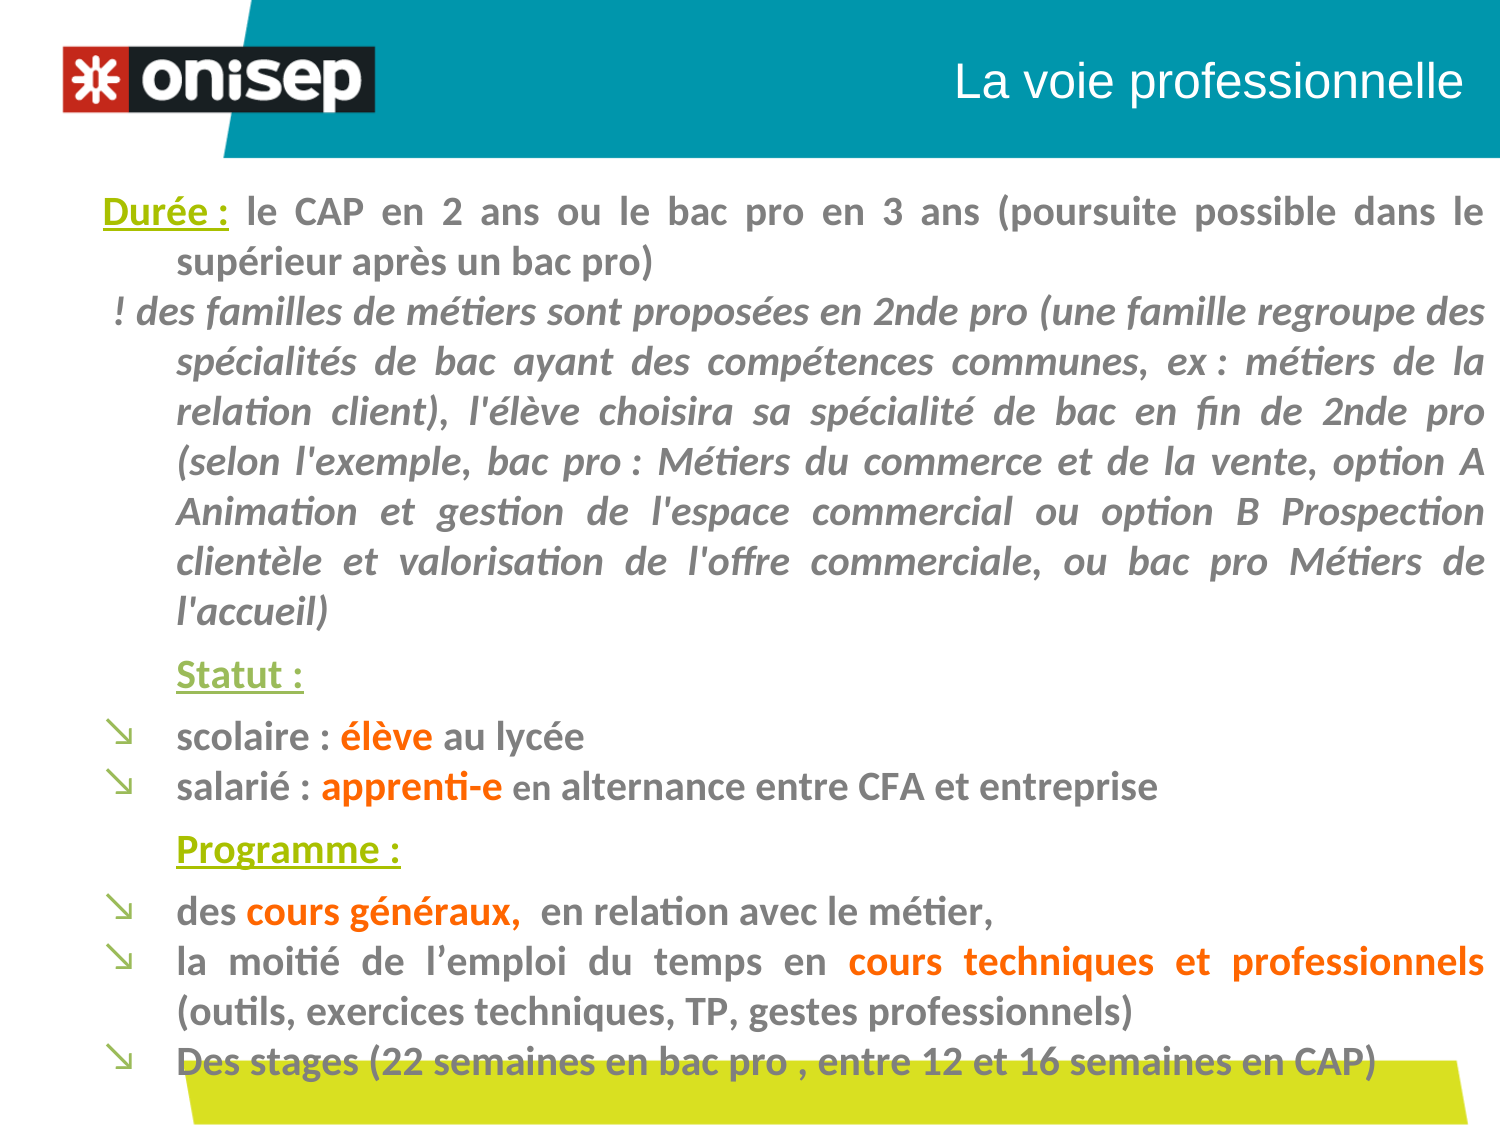

La voie professionnelle
Durée : le CAP en 2 ans ou le bac pro en 3 ans (poursuite possible dans le supérieur après un bac pro)
 ! des familles de métiers sont proposées en 2nde pro (une famille regroupe des spécialités de bac ayant des compétences communes, ex : métiers de la relation client), l'élève choisira sa spécialité de bac en fin de 2nde pro (selon l'exemple, bac pro : Métiers du commerce et de la vente, option A Animation et gestion de l'espace commercial ou option B Prospection clientèle et valorisation de l'offre commerciale, ou bac pro Métiers de l'accueil)
	Statut :
scolaire : élève au lycée
salarié : apprenti-e en alternance entre CFA et entreprise
	Programme :
des cours généraux, en relation avec le métier,
la moitié de l’emploi du temps en cours techniques et professionnels (outils, exercices techniques, TP, gestes professionnels)
Des stages (22 semaines en bac pro , entre 12 et 16 semaines en CAP)